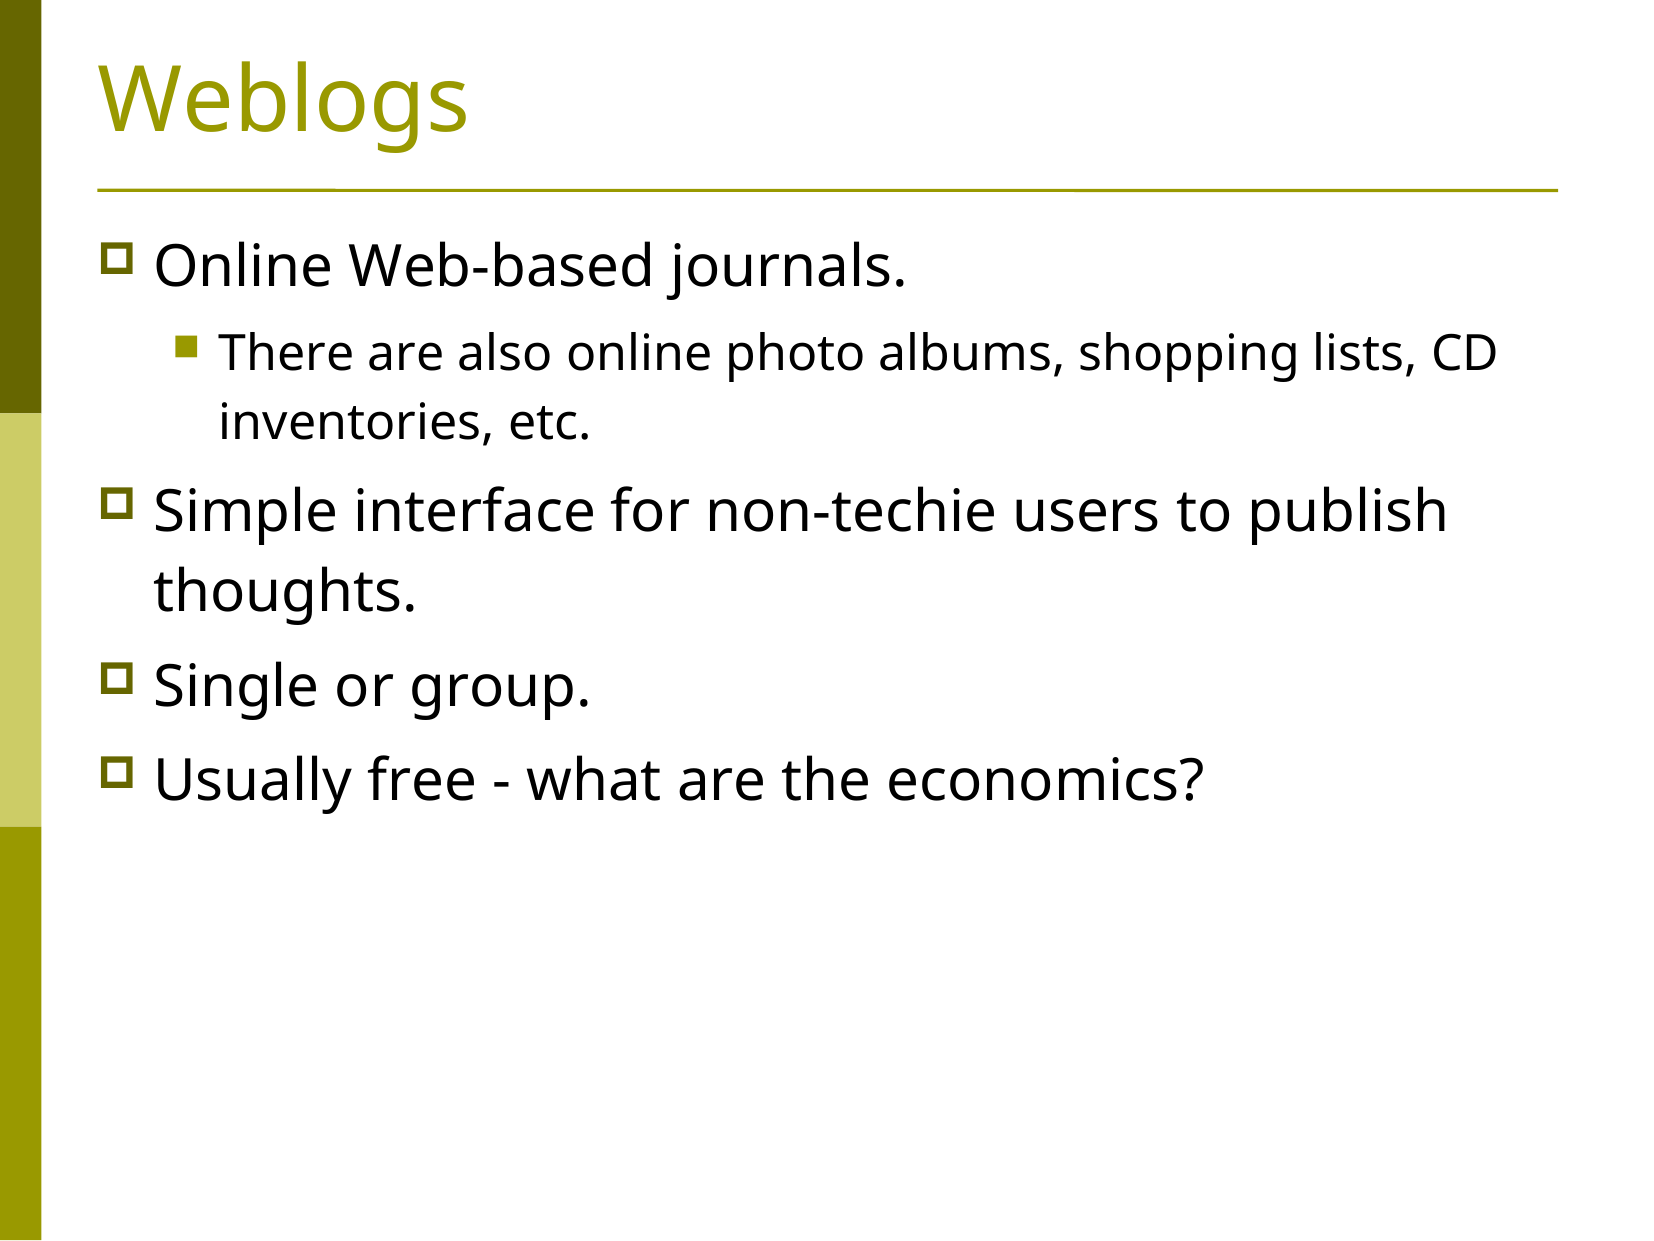

# Weblogs
Online Web-based journals.
There are also online photo albums, shopping lists, CD inventories, etc.
Simple interface for non-techie users to publish thoughts.
Single or group.
Usually free - what are the economics?